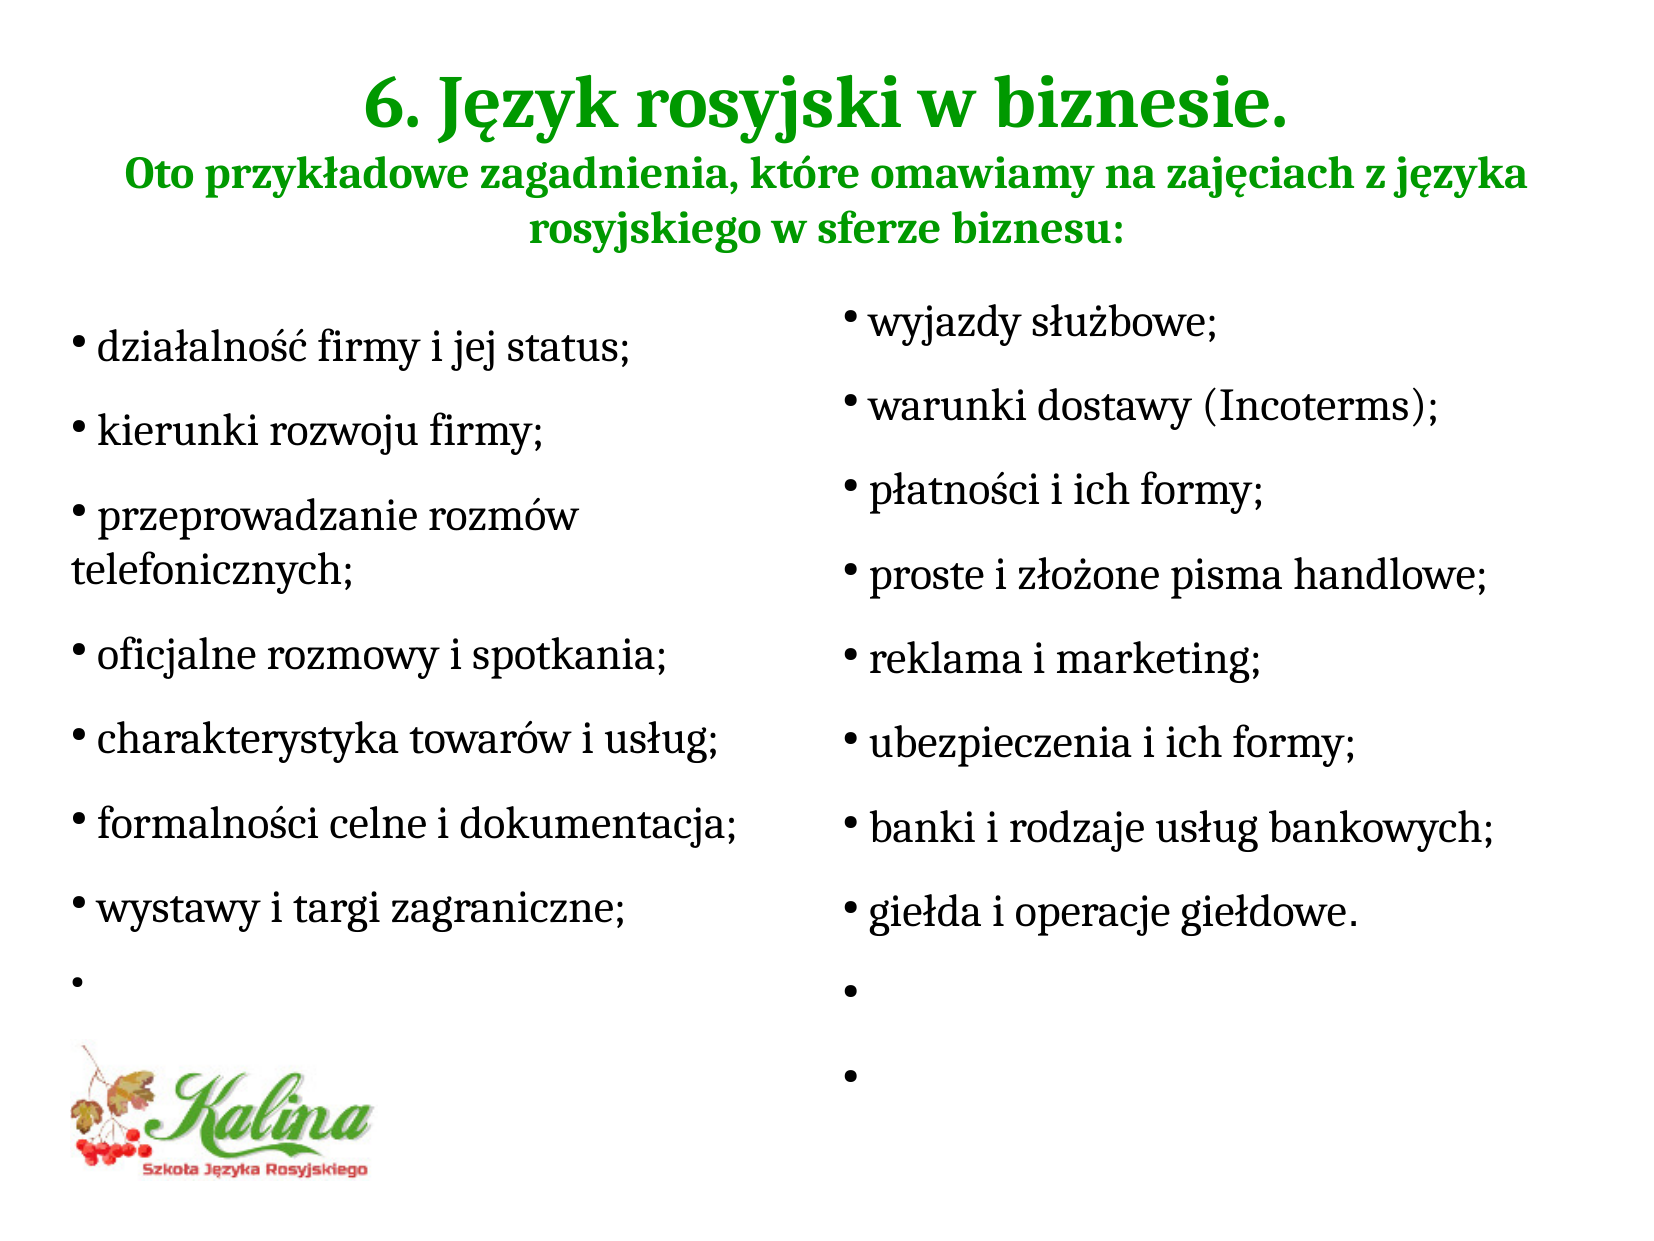

# 6. Język rosyjski w biznesie. Oto przykładowe zagadnienia, które omawiamy na zajęciach z języka rosyjskiego w sferze biznesu:
 wyjazdy służbowe;
 warunki dostawy (Incoterms);
 płatności i ich formy;
 proste i złożone pisma handlowe;
 reklama i marketing;
 ubezpieczenia i ich formy;
 banki i rodzaje usług bankowych;
 giełda i operacje giełdowe.
 działalność firmy i jej status;
 kierunki rozwoju firmy;
 przeprowadzanie rozmów telefonicznych;
 oficjalne rozmowy i spotkania;
 charakterystyka towarów i usług;
 formalności celne i dokumentacja;
 wystawy i targi zagraniczne;